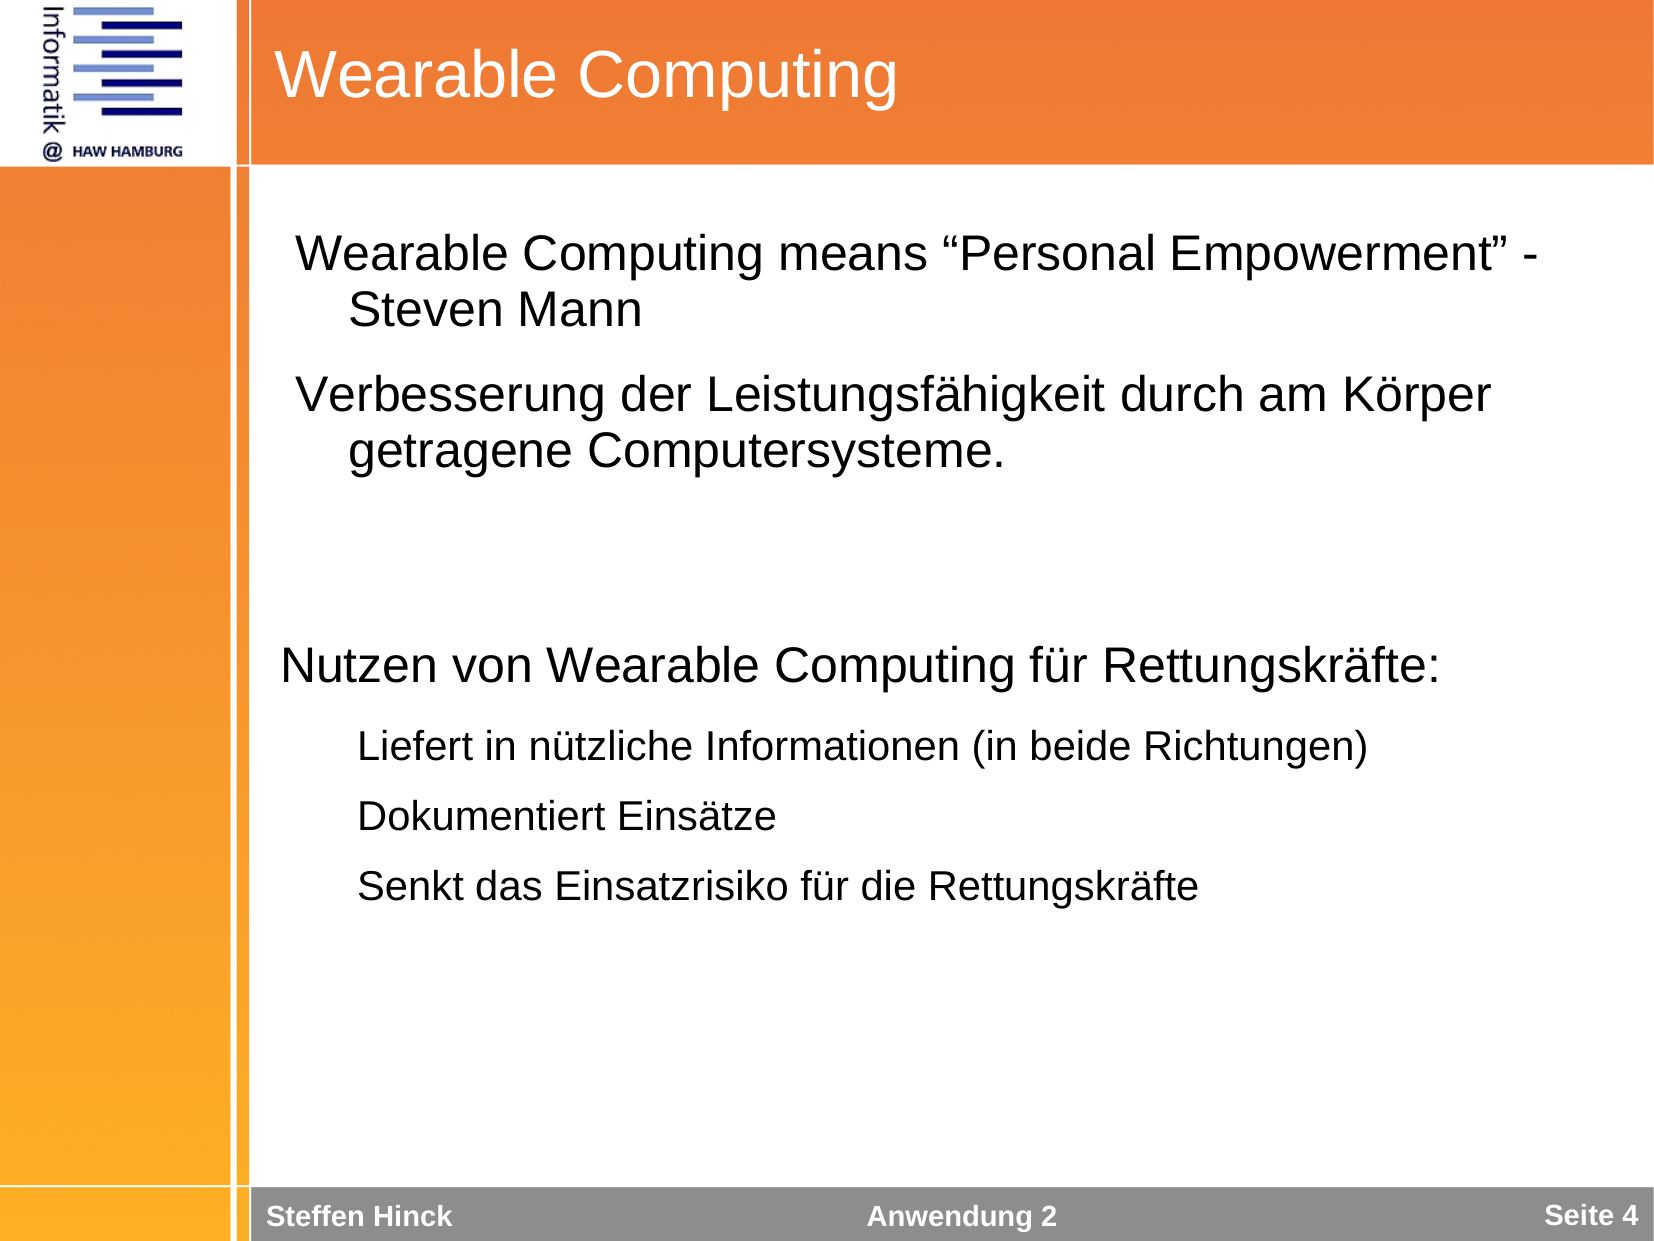

# Wearable Computing
Wearable Computing means “Personal Empowerment” -Steven Mann
Verbesserung der Leistungsfähigkeit durch am Körper getragene Computersysteme.
Nutzen von Wearable Computing für Rettungskräfte:
Liefert in nützliche Informationen (in beide Richtungen)
Dokumentiert Einsätze
Senkt das Einsatzrisiko für die Rettungskräfte